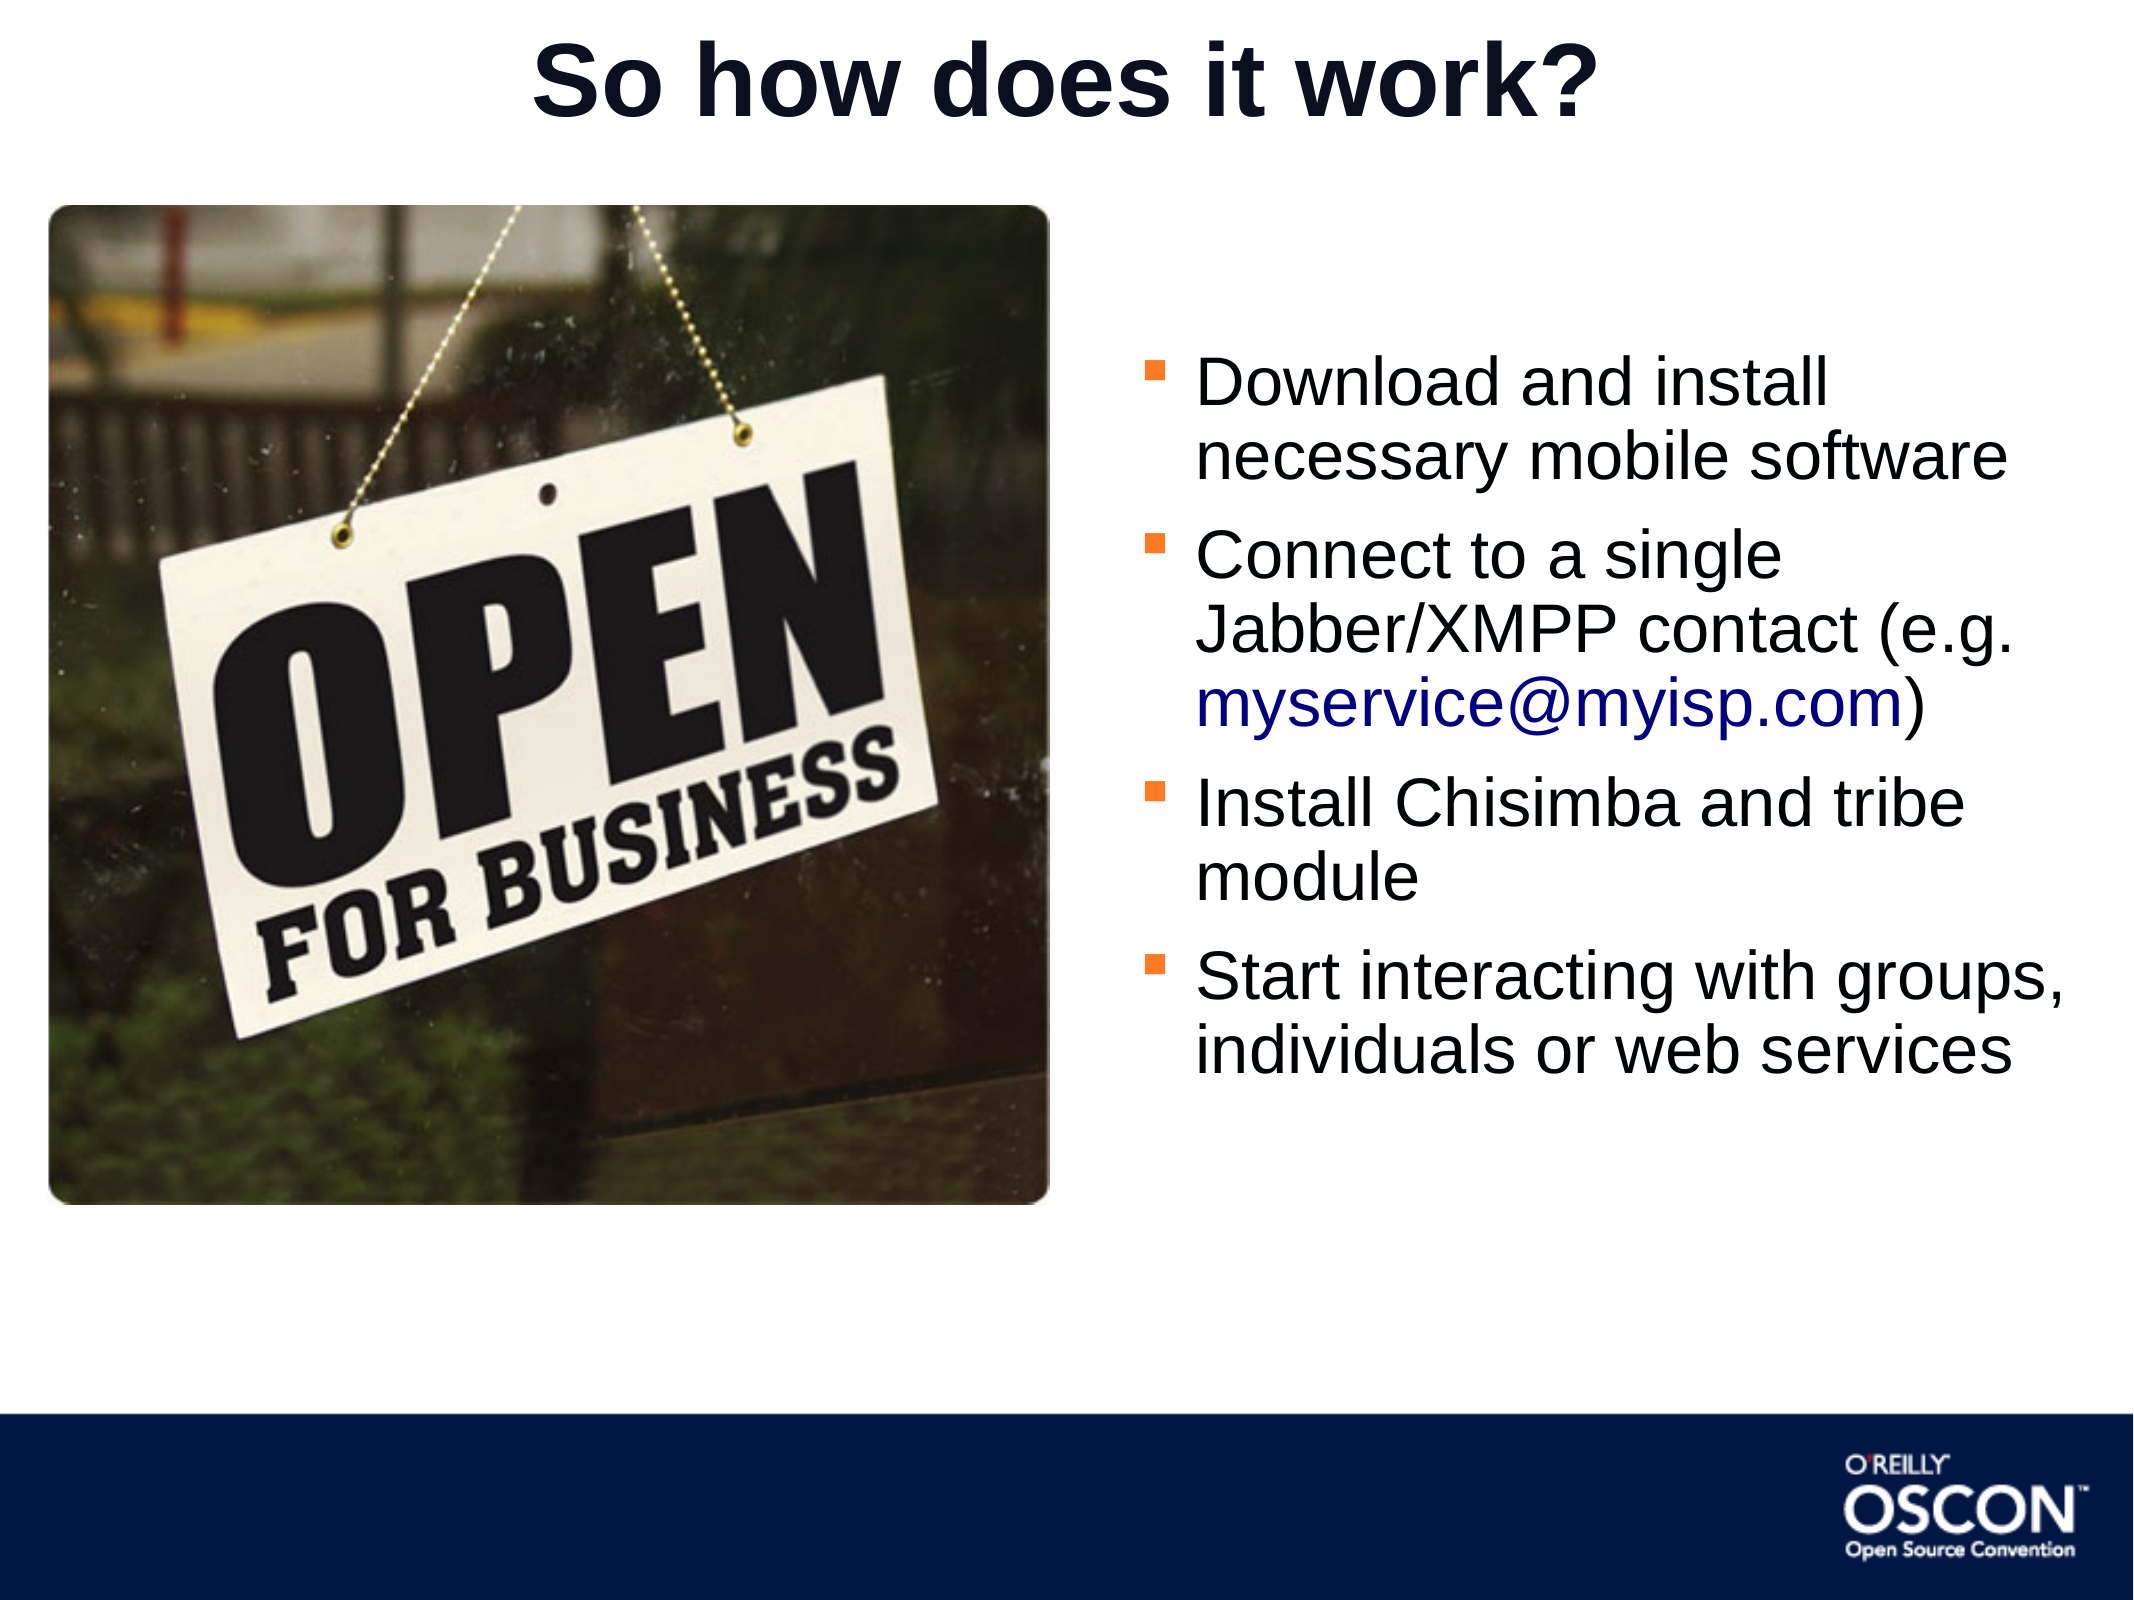

# So how does it work?
Download and install necessary mobile software
Connect to a single Jabber/XMPP contact (e.g. myservice@myisp.com)
Install Chisimba and tribe module
Start interacting with groups, individuals or web services